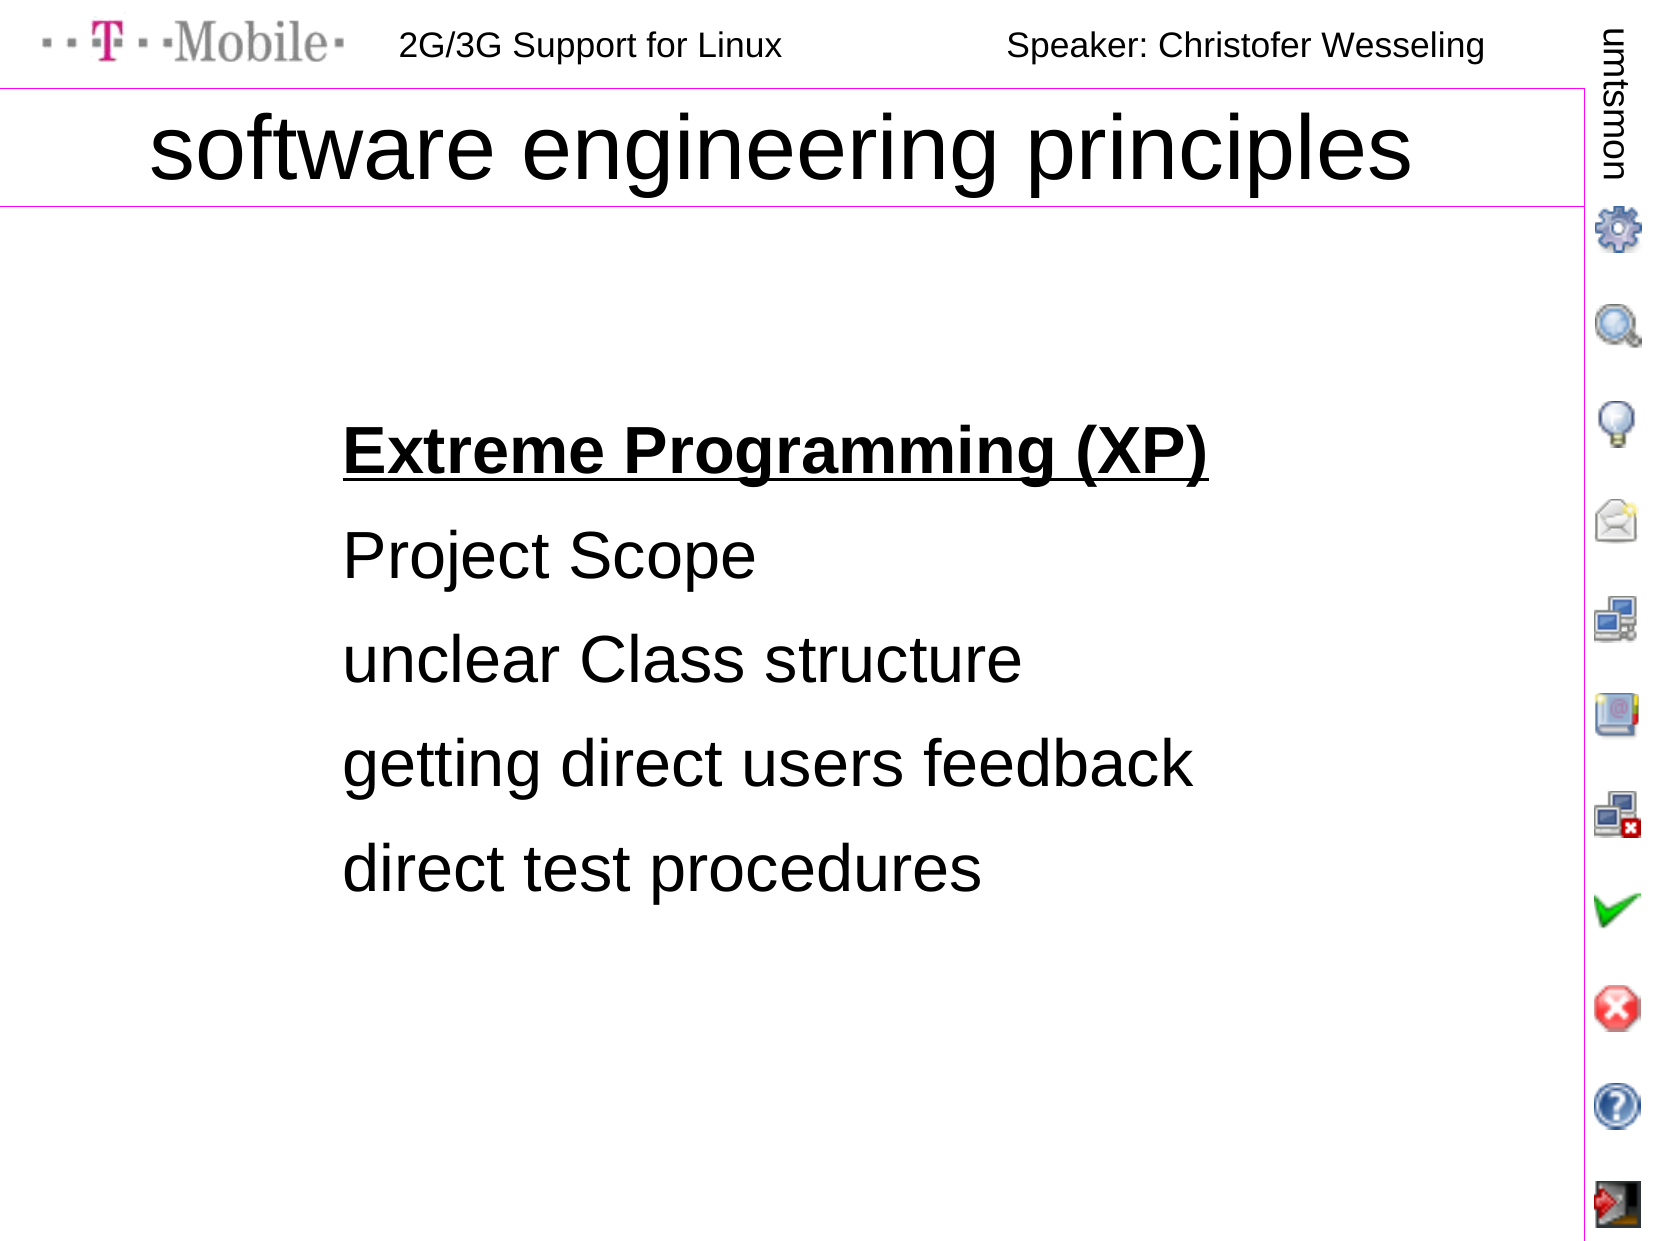

# software engineering principles
Extreme Programming (XP)
Project Scope
unclear Class structure
getting direct users feedback
direct test procedures